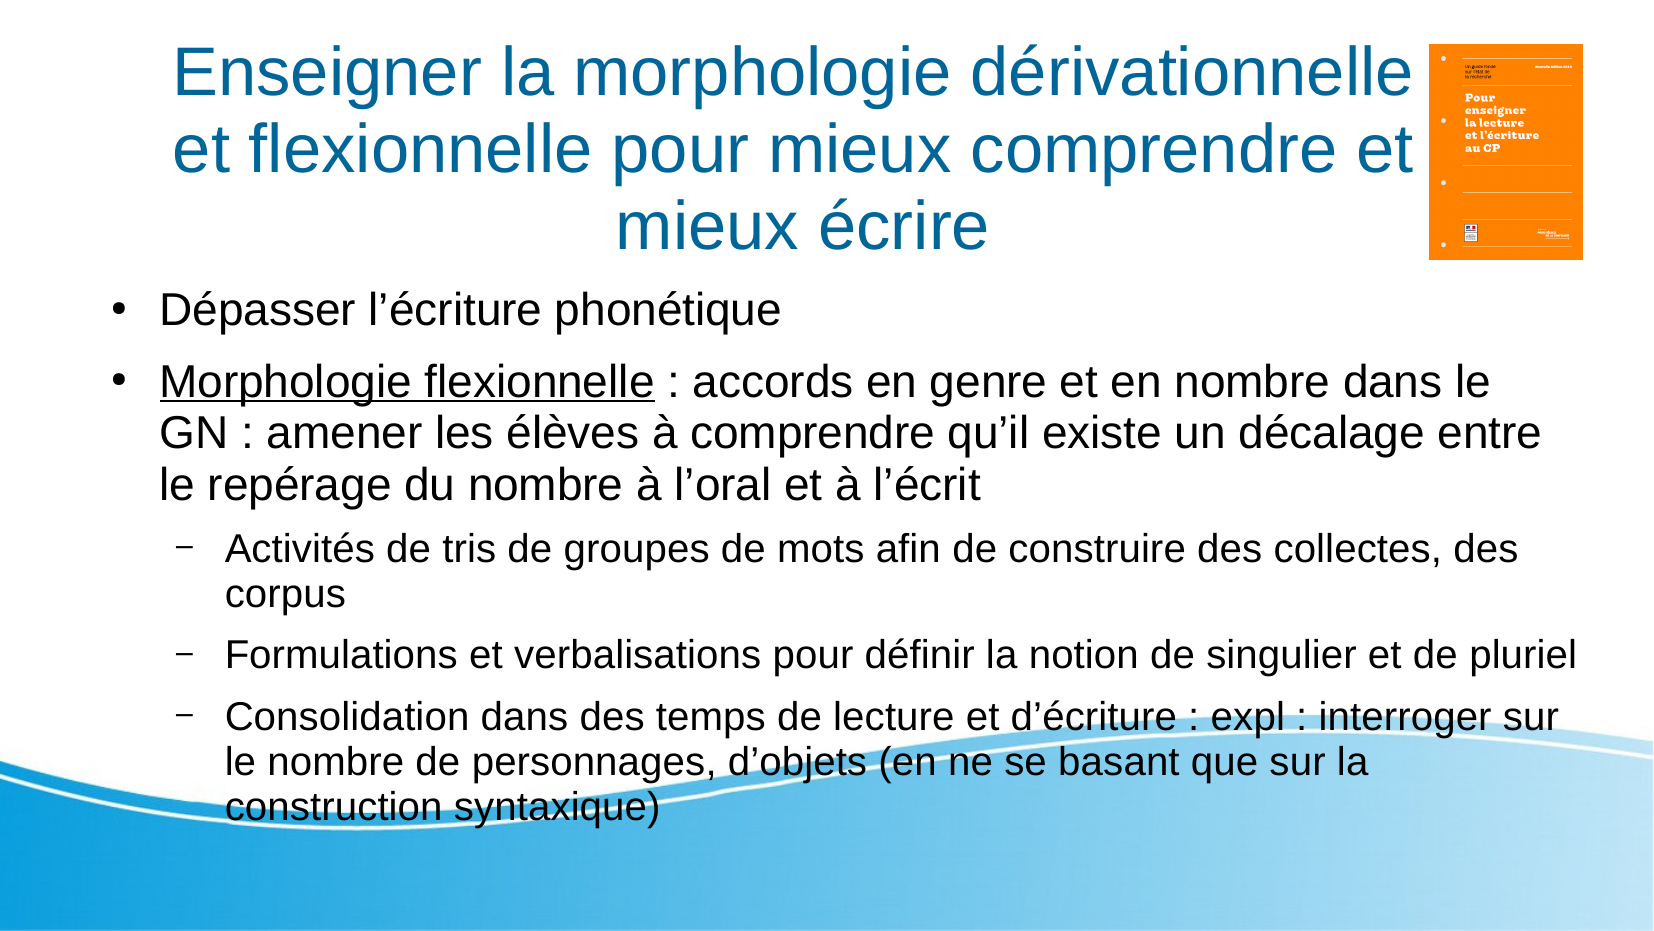

# Enseigner la morphologie dérivationnelle et flexionnelle pour mieux comprendre et mieux écrire
Dépasser l’écriture phonétique
Morphologie flexionnelle : accords en genre et en nombre dans le GN : amener les élèves à comprendre qu’il existe un décalage entre le repérage du nombre à l’oral et à l’écrit
Activités de tris de groupes de mots afin de construire des collectes, des corpus
Formulations et verbalisations pour définir la notion de singulier et de pluriel
Consolidation dans des temps de lecture et d’écriture : expl : interroger sur le nombre de personnages, d’objets (en ne se basant que sur la construction syntaxique)